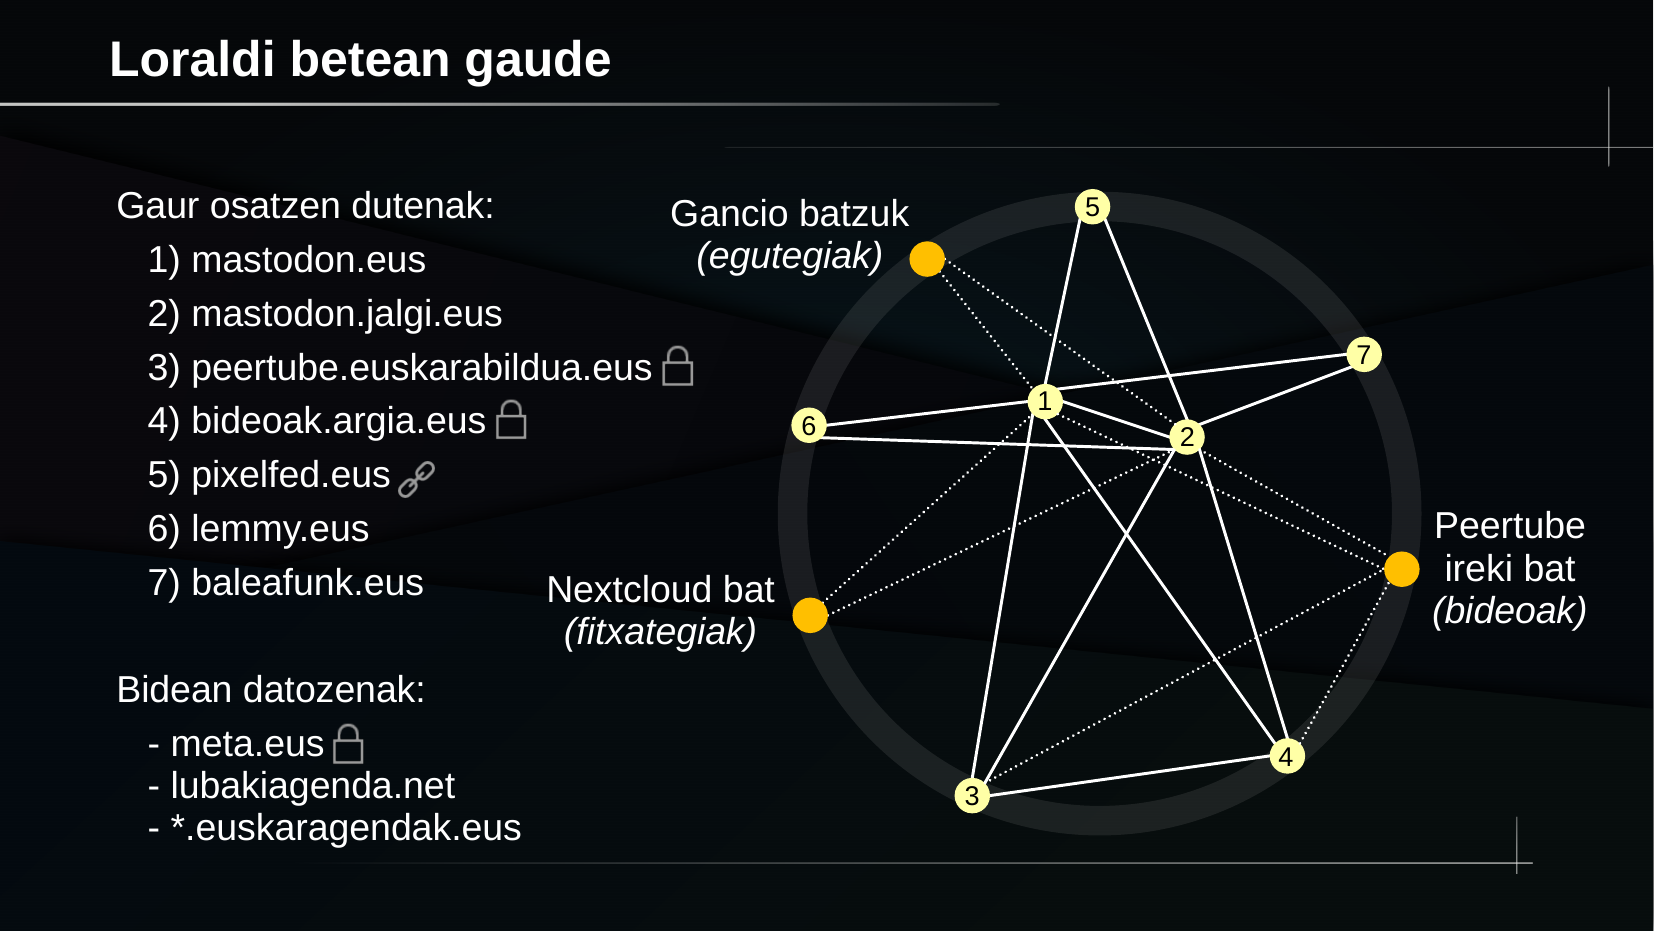

Loraldi betean gaude
Gaur osatzen dutenak:
 1) mastodon.eus
 2) mastodon.jalgi.eus
 3) peertube.euskarabildua.eus
 4) bideoak.argia.eus
 5) pixelfed.eus
 6) lemmy.eus
 7) baleafunk.eus
Bidean datozenak:
 - meta.eus
 - lubakiagenda.net
 - *.euskaragendak.eus
5
Gancio batzuk
(egutegiak)
7
1
6
2
Peertube
ireki bat
(bideoak)
Nextcloud bat
(fitxategiak)
4
3